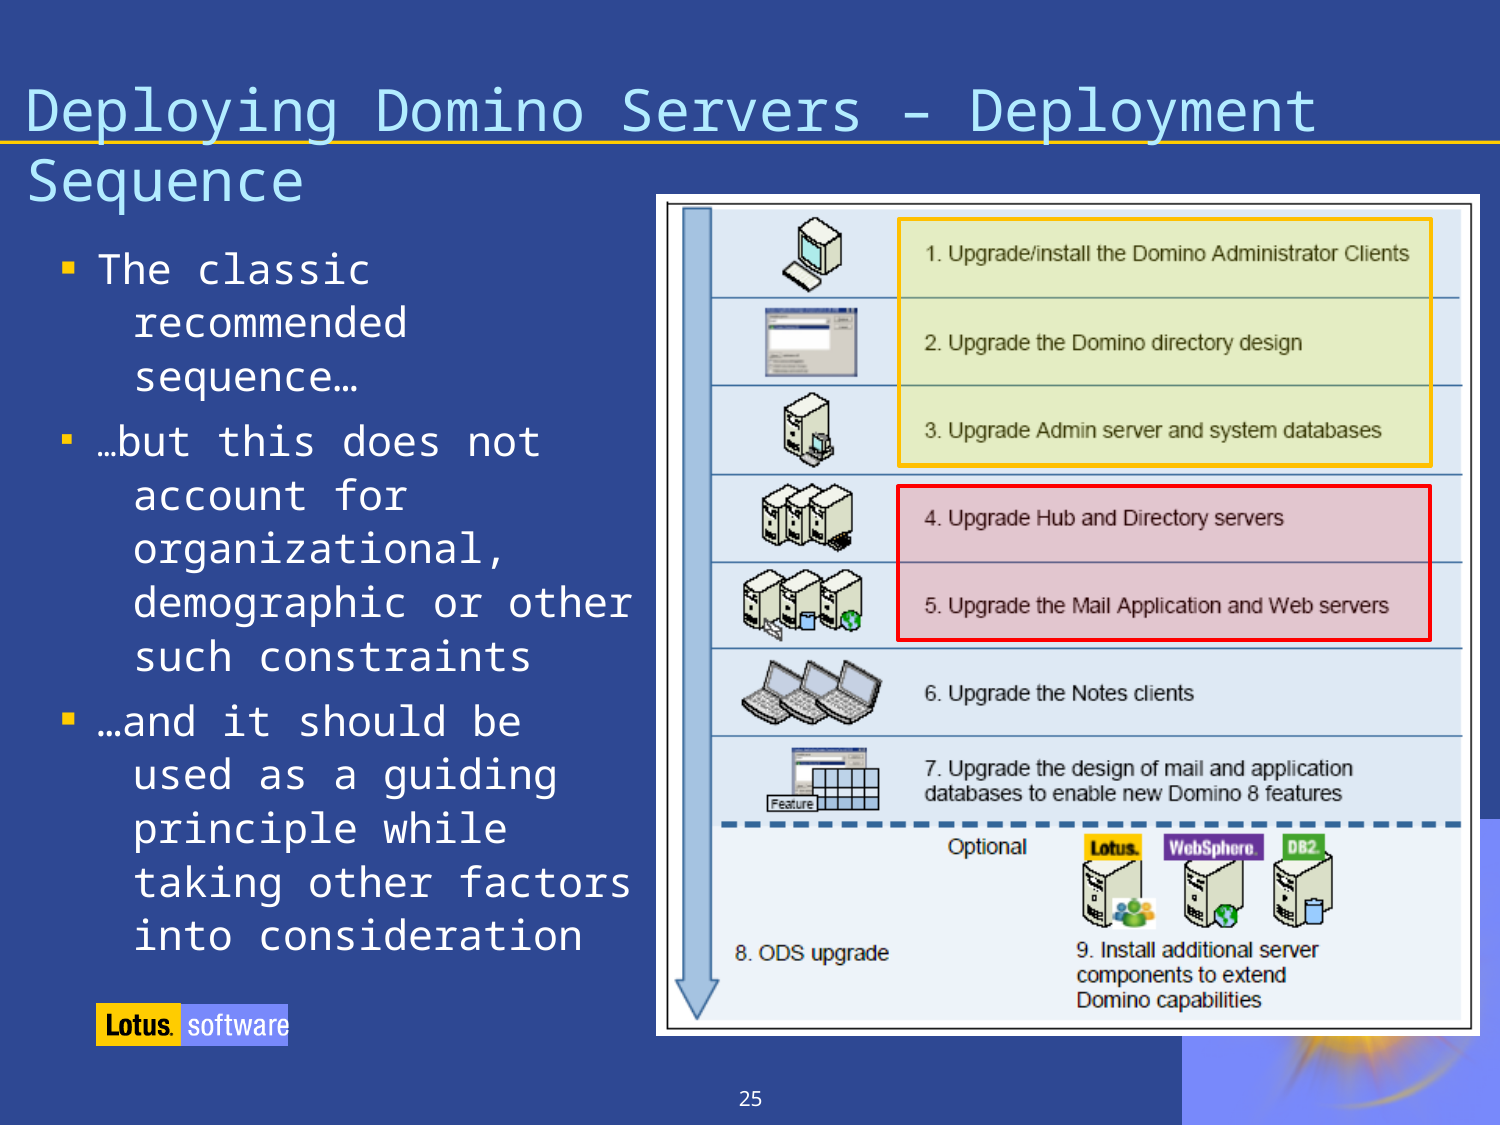

# Deploying Domino Servers – Deployment Sequence
The classic recommended sequence…
…but this does not account for organizational, demographic or other such constraints
…and it should be used as a guiding principle while taking other factors into consideration
25